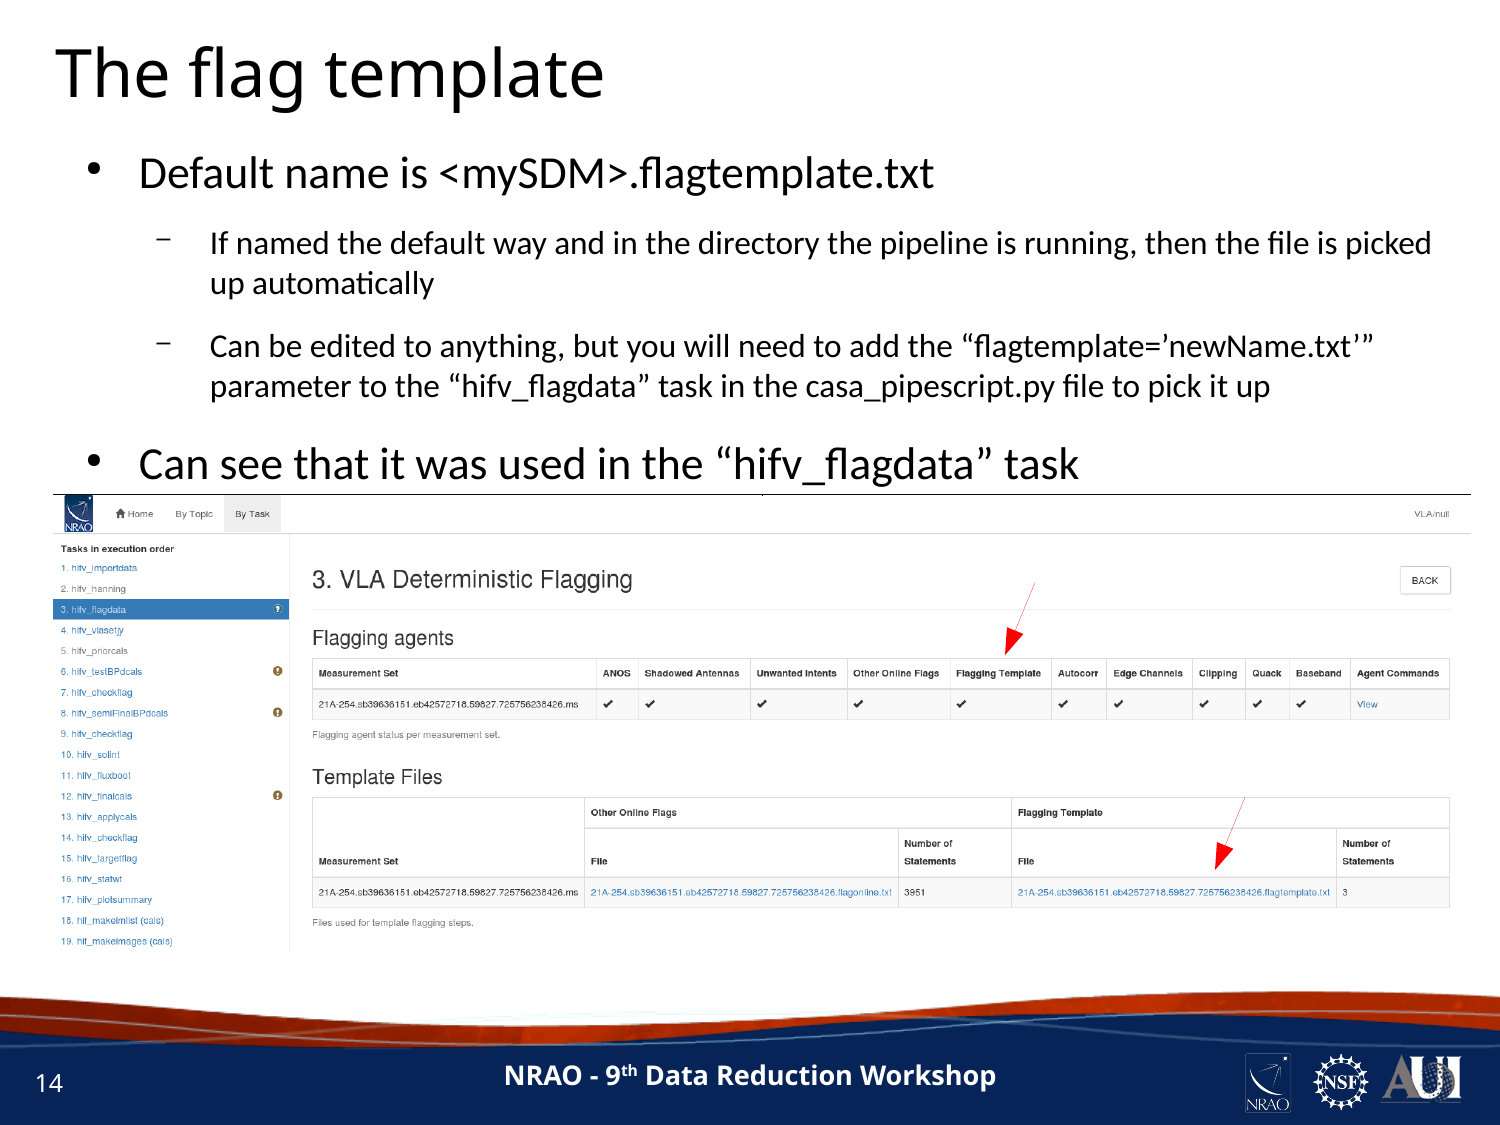

# The flag template
Default name is <mySDM>.flagtemplate.txt
If named the default way and in the directory the pipeline is running, then the file is picked up automatically
Can be edited to anything, but you will need to add the “flagtemplate=’newName.txt’” parameter to the “hifv_flagdata” task in the casa_pipescript.py file to pick it up
Can see that it was used in the “hifv_flagdata” task